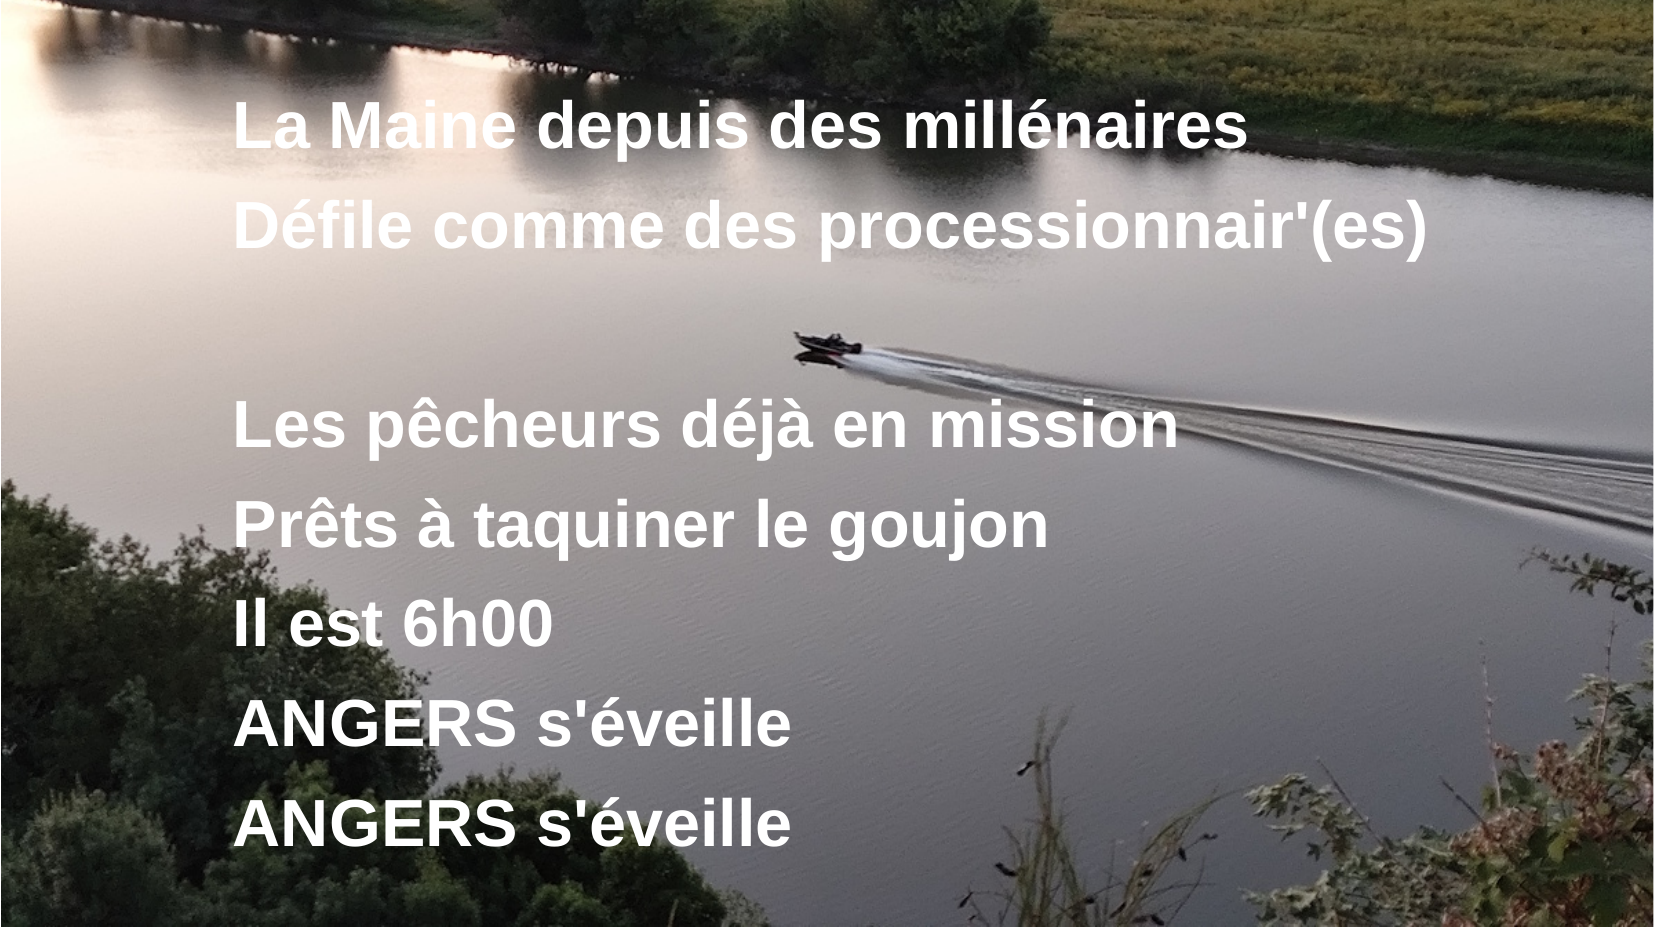

# La Maine depuis des millénaires
Défile comme des processionnair'(es)
Les pêcheurs déjà en mission
Prêts à taquiner le goujon
Il est 6h00
ANGERS s'éveille
ANGERS s'éveille